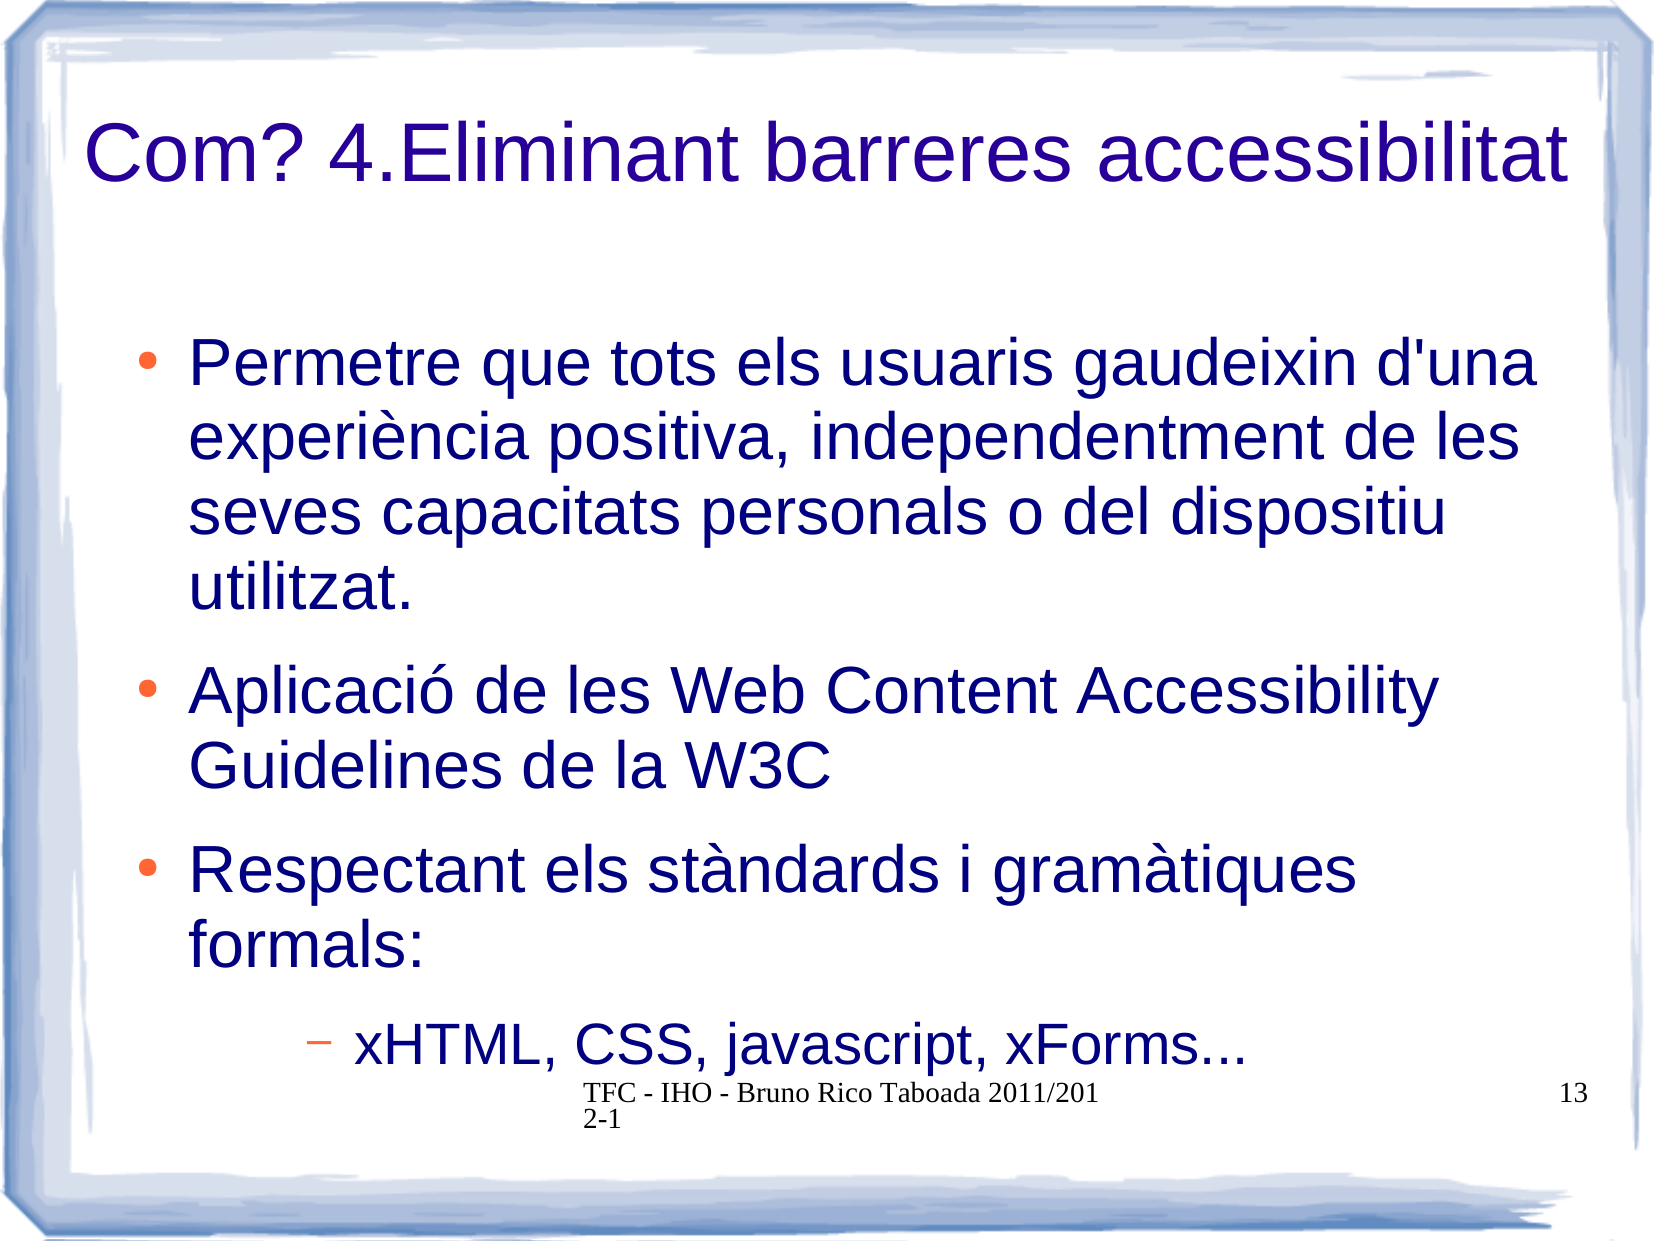

# Com? 4.Eliminant barreres accessibilitat
Permetre que tots els usuaris gaudeixin d'una experiència positiva, independentment de les seves capacitats personals o del dispositiu utilitzat.
Aplicació de les Web Content Accessibility Guidelines de la W3C
Respectant els stàndards i gramàtiques formals:
xHTML, CSS, javascript, xForms...
TFC - IHO - Bruno Rico Taboada 2011/2012-1
13